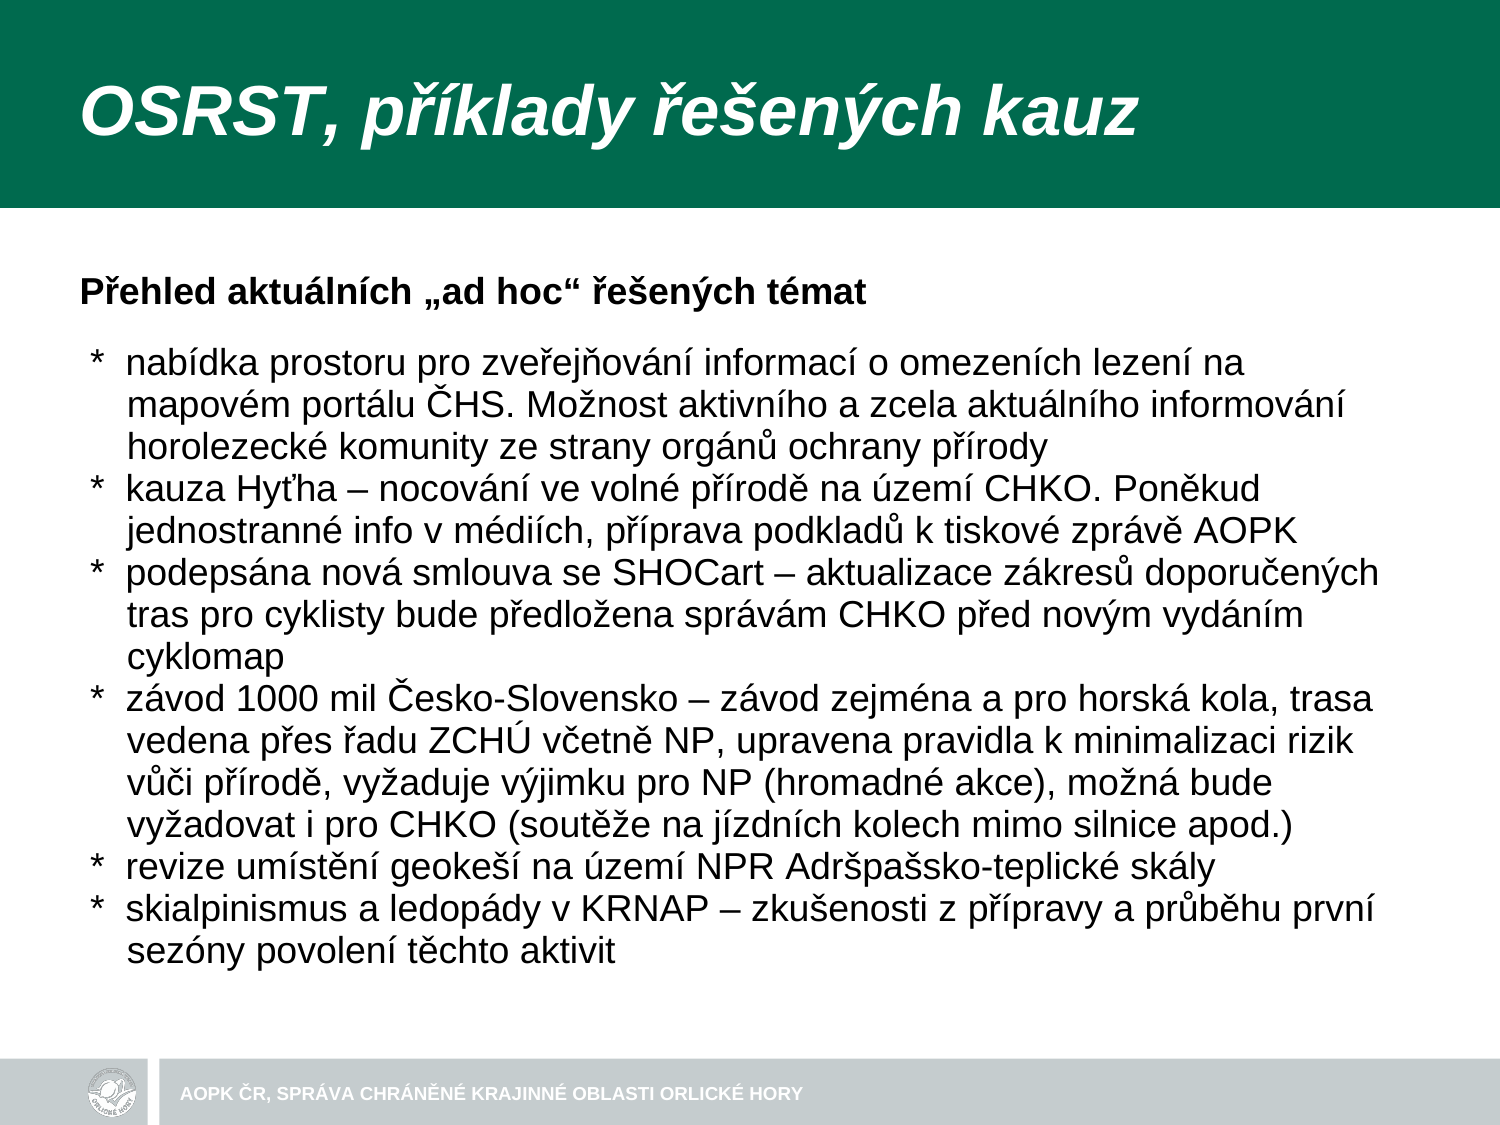

# OSRST, příklady řešených kauz
Přehled aktuálních „ad hoc“ řešených témat
 * nabídka prostoru pro zveřejňování informací o omezeních lezení na mapovém portálu ČHS. Možnost aktivního a zcela aktuálního informování horolezecké komunity ze strany orgánů ochrany přírody
 * kauza Hyťha – nocování ve volné přírodě na území CHKO. Poněkud jednostranné info v médiích, příprava podkladů k tiskové zprávě AOPK
 * podepsána nová smlouva se SHOCart – aktualizace zákresů doporučených tras pro cyklisty bude předložena správám CHKO před novým vydáním cyklomap
 * závod 1000 mil Česko-Slovensko – závod zejména a pro horská kola, trasa vedena přes řadu ZCHÚ včetně NP, upravena pravidla k minimalizaci rizik vůči přírodě, vyžaduje výjimku pro NP (hromadné akce), možná bude vyžadovat i pro CHKO (soutěže na jízdních kolech mimo silnice apod.)
 * revize umístění geokeší na území NPR Adršpašsko-teplické skály
 * skialpinismus a ledopády v KRNAP – zkušenosti z přípravy a průběhu první sezóny povolení těchto aktivit